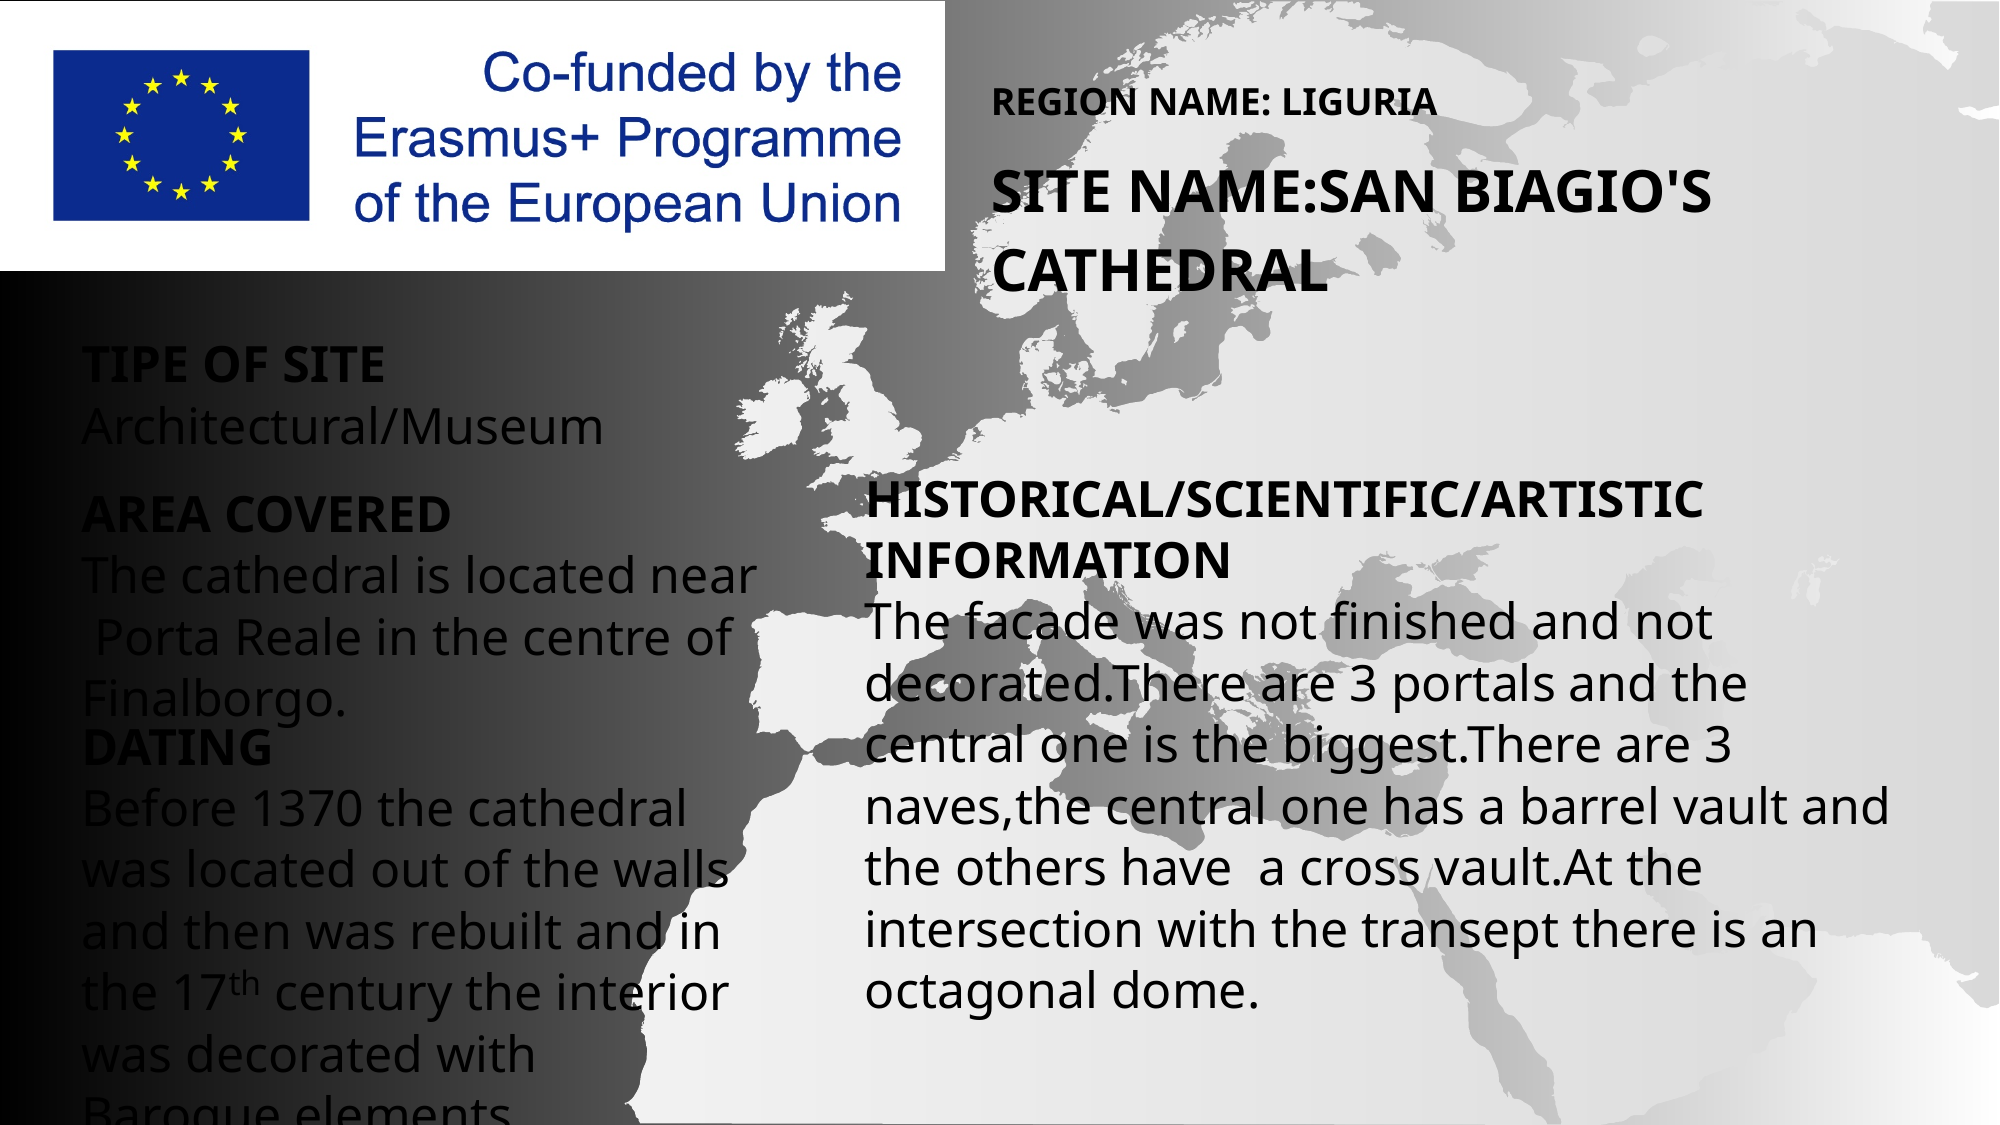

REGION NAME: LIGURIA
SITE NAME:SAN BIAGIO'S CATHEDRAL
TIPE OF SITE
Architectural/Museum
HISTORICAL/SCIENTIFIC/ARTISTIC INFORMATION
The facade was not finished and not decorated.There are 3 portals and the central one is the biggest.There are 3 naves,the central one has a barrel vault and the others have a cross vault.At the intersection with the transept there is an octagonal dome.
AREA COVERED
The cathedral is located near Porta Reale in the centre of Finalborgo.
DATING
Before 1370 the cathedral was located out of the walls and then was rebuilt and in the 17th century the interior was decorated with Baroque elements.